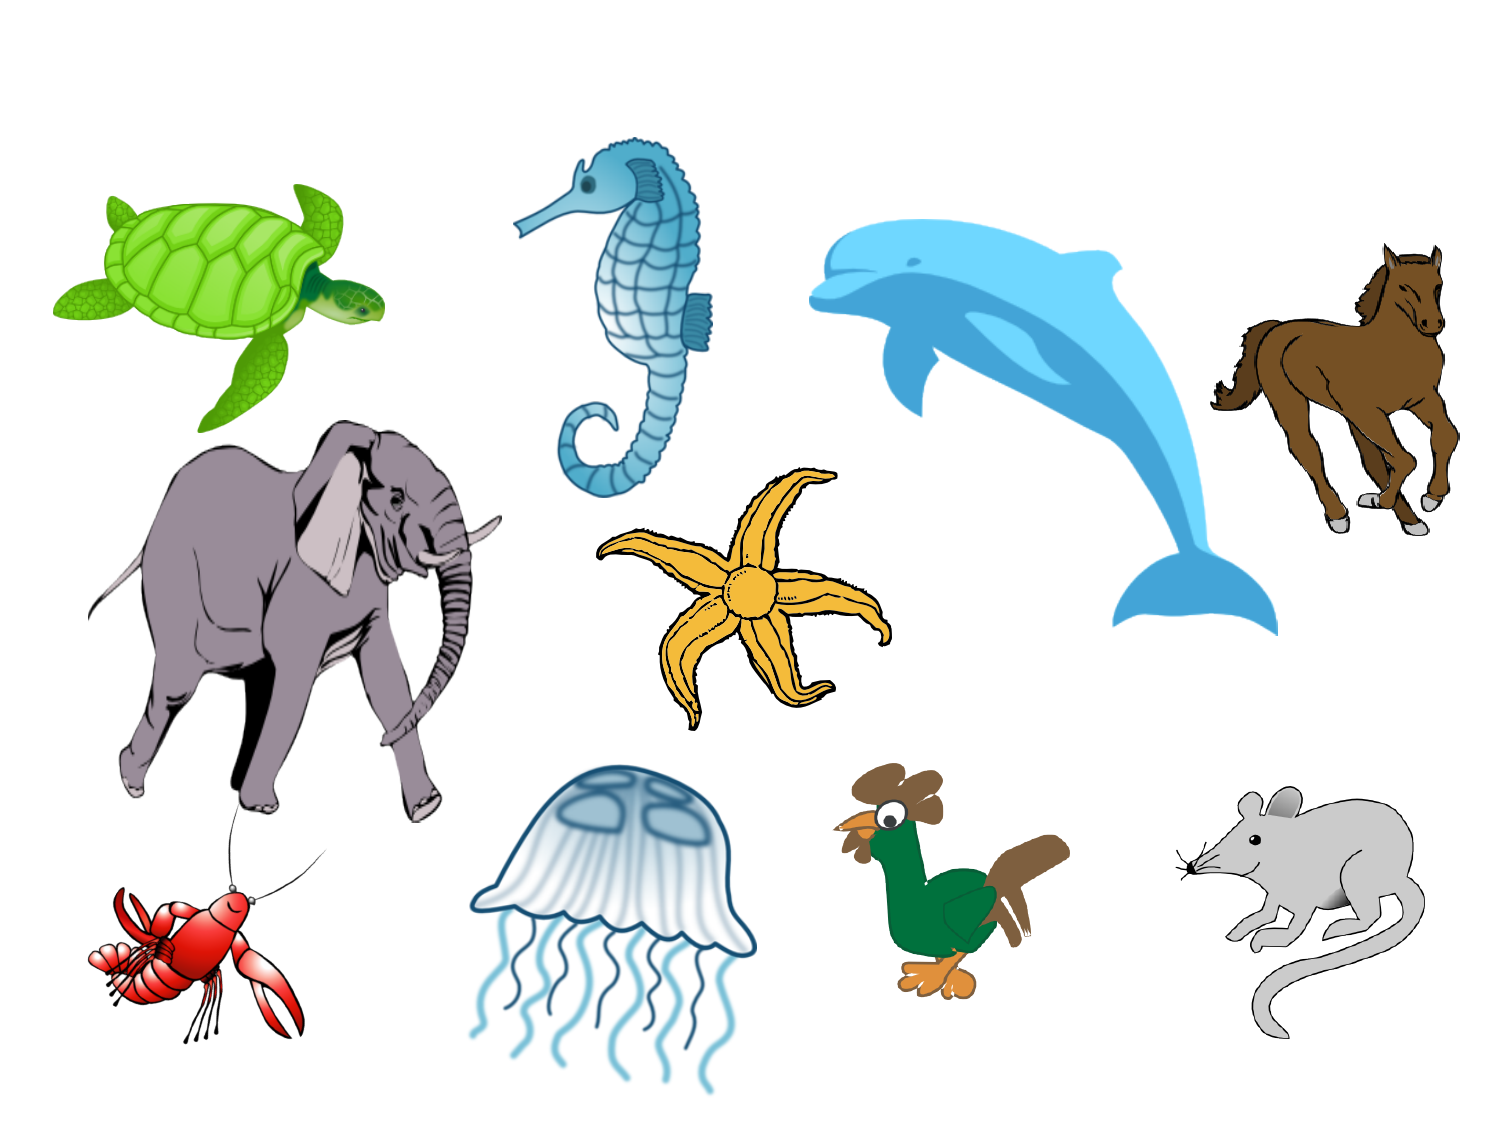

Jistě jste pozorně sledovali prezentaci. Zakroužkujte živočichy, kteří byli na fotografiích: